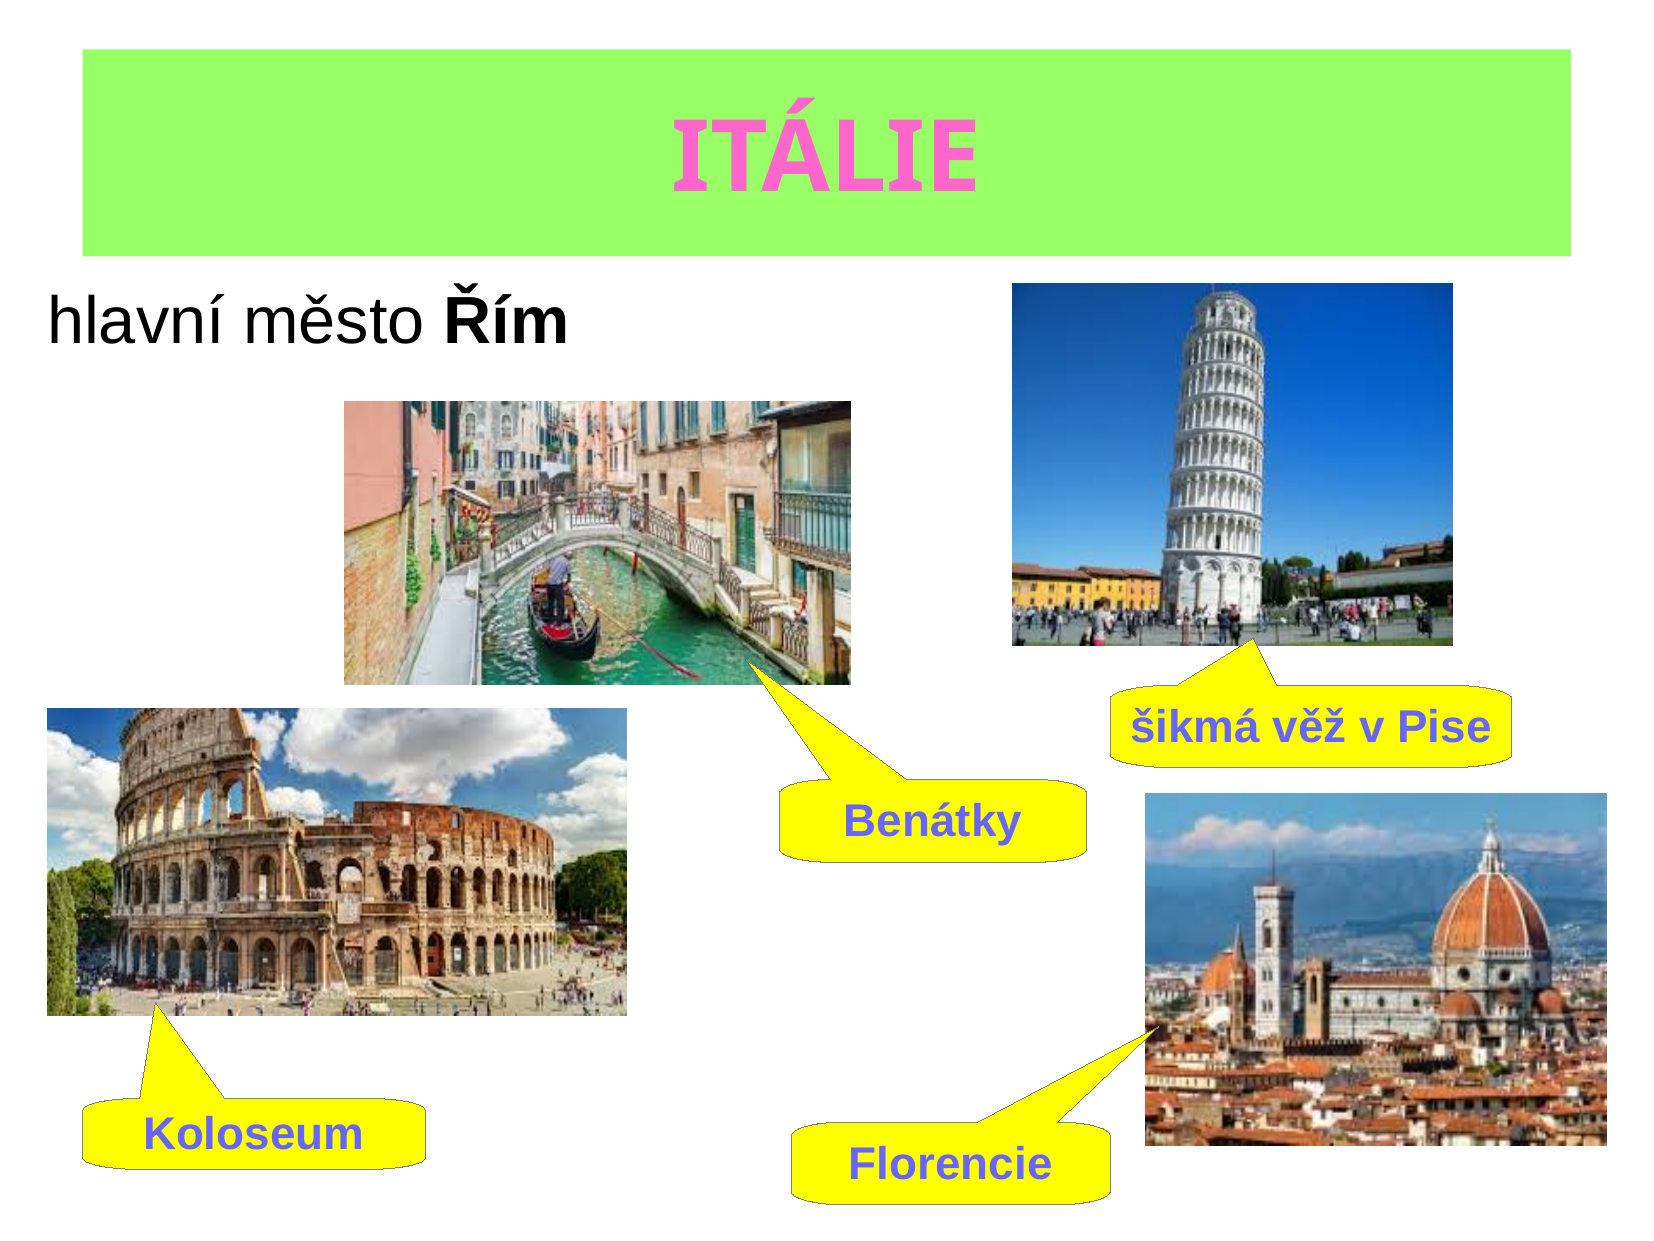

# ITÁLIE
hlavní město Řím
šikmá věž v Pise
Benátky
Koloseum
Florencie